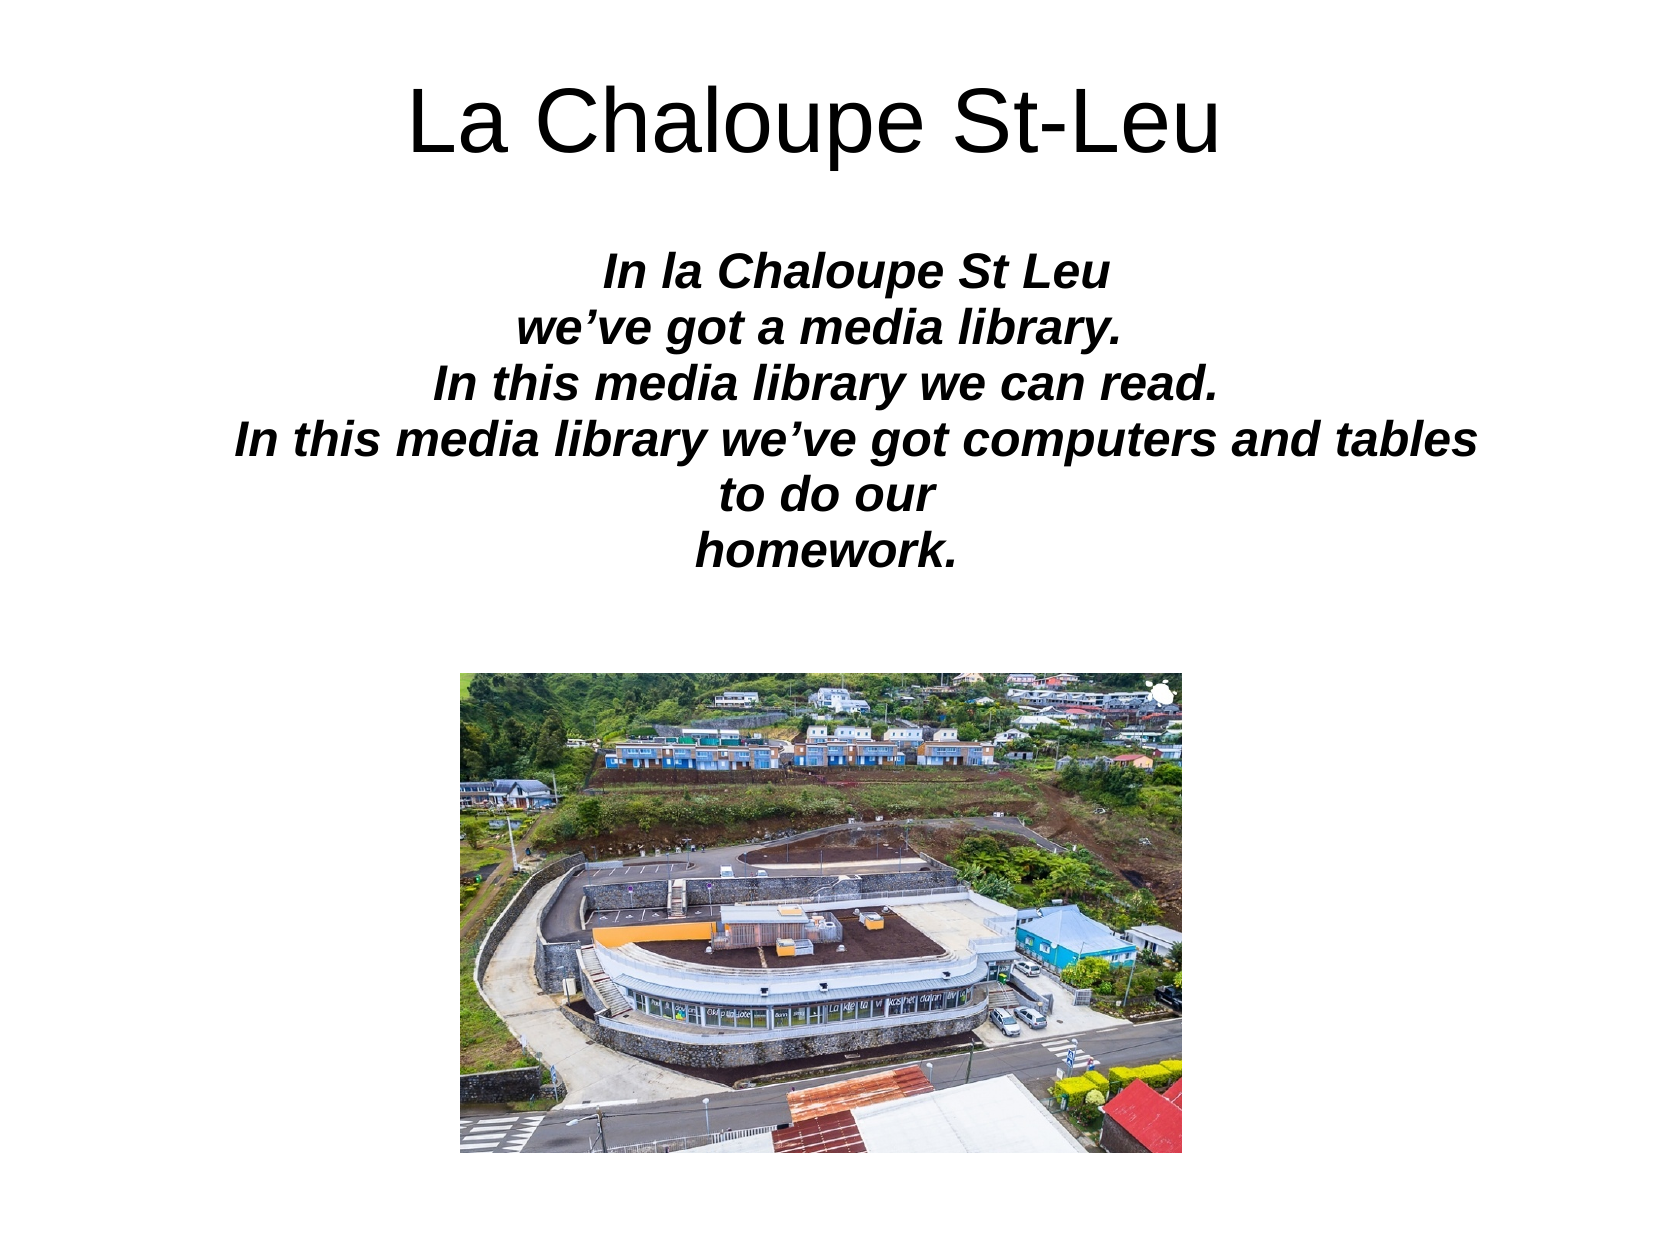

# La Chaloupe St-Leu
	In la Chaloupe St Leu
we’ve got a media library.
In this media library we can read.
	In this media library we’ve got computers and tables
to do our
homework.